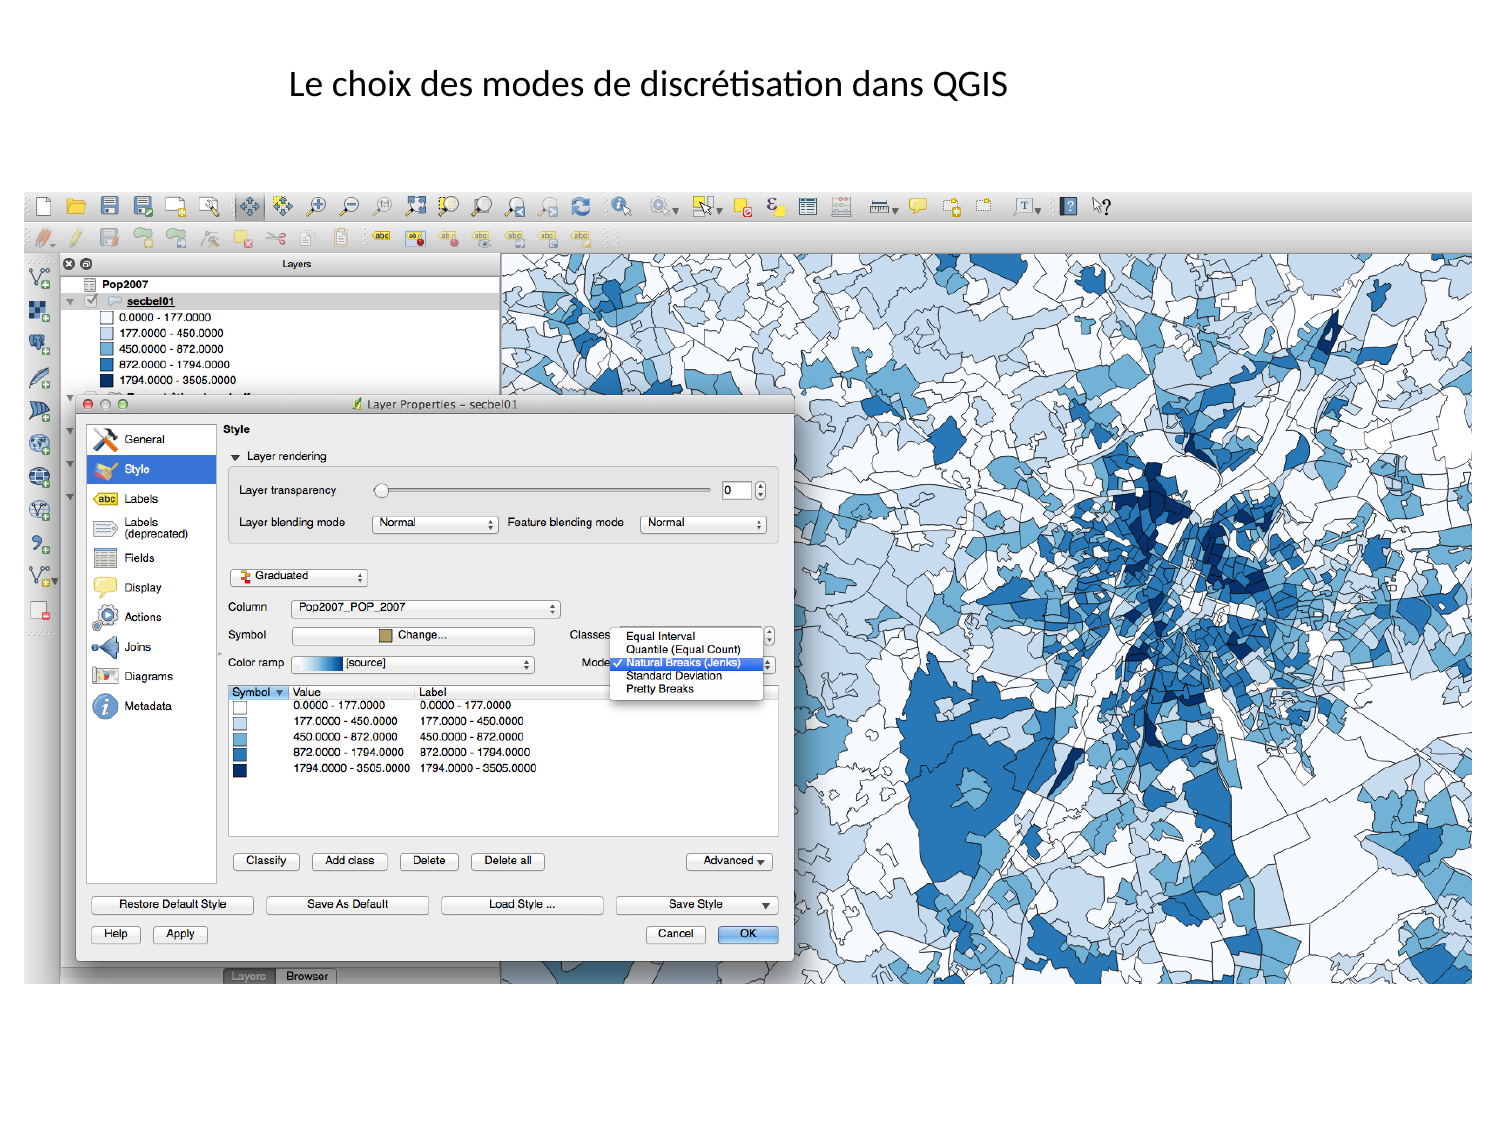

Le choix des modes de discrétisation dans QGIS